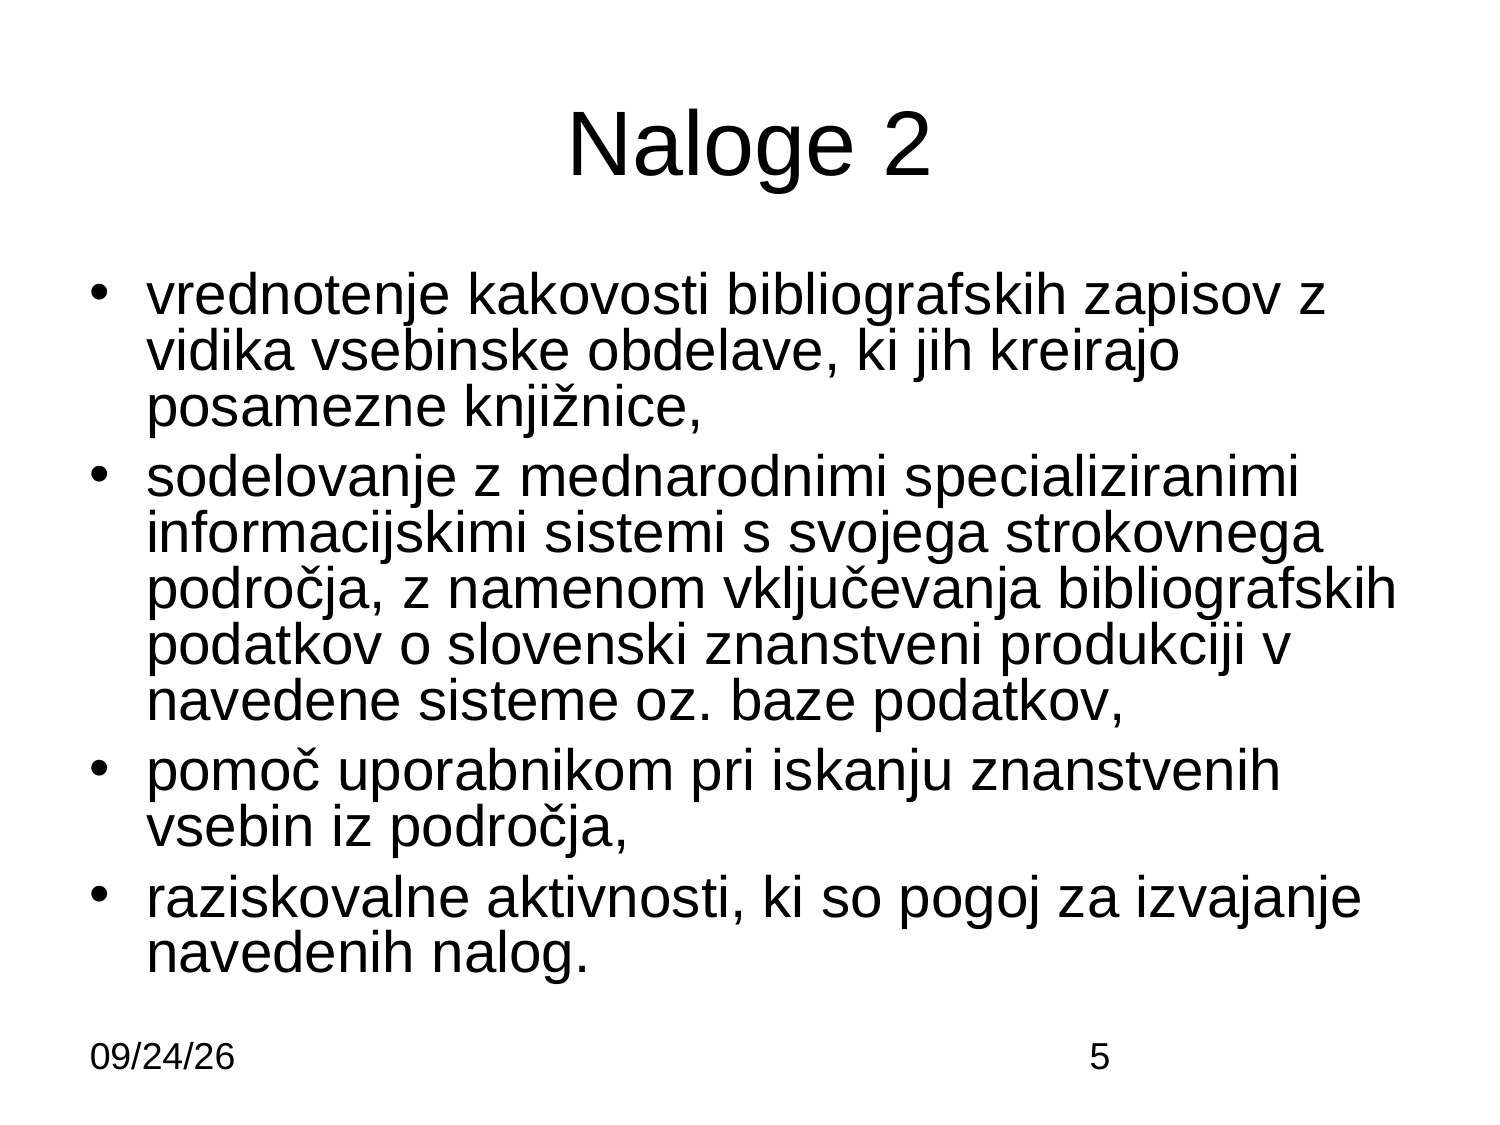

# Naloge 2
vrednotenje kakovosti bibliografskih zapisov z vidika vsebinske obdelave, ki jih kreirajo posamezne knjižnice,
sodelovanje z mednarodnimi specializiranimi informacijskimi sistemi s svojega strokovnega področja, z namenom vključevanja bibliografskih podatkov o slovenski znanstveni produkciji v navedene sisteme oz. baze podatkov,
pomoč uporabnikom pri iskanju znanstvenih vsebin iz področja,
raziskovalne aktivnosti, ki so pogoj za izvajanje navedenih nalog.
5